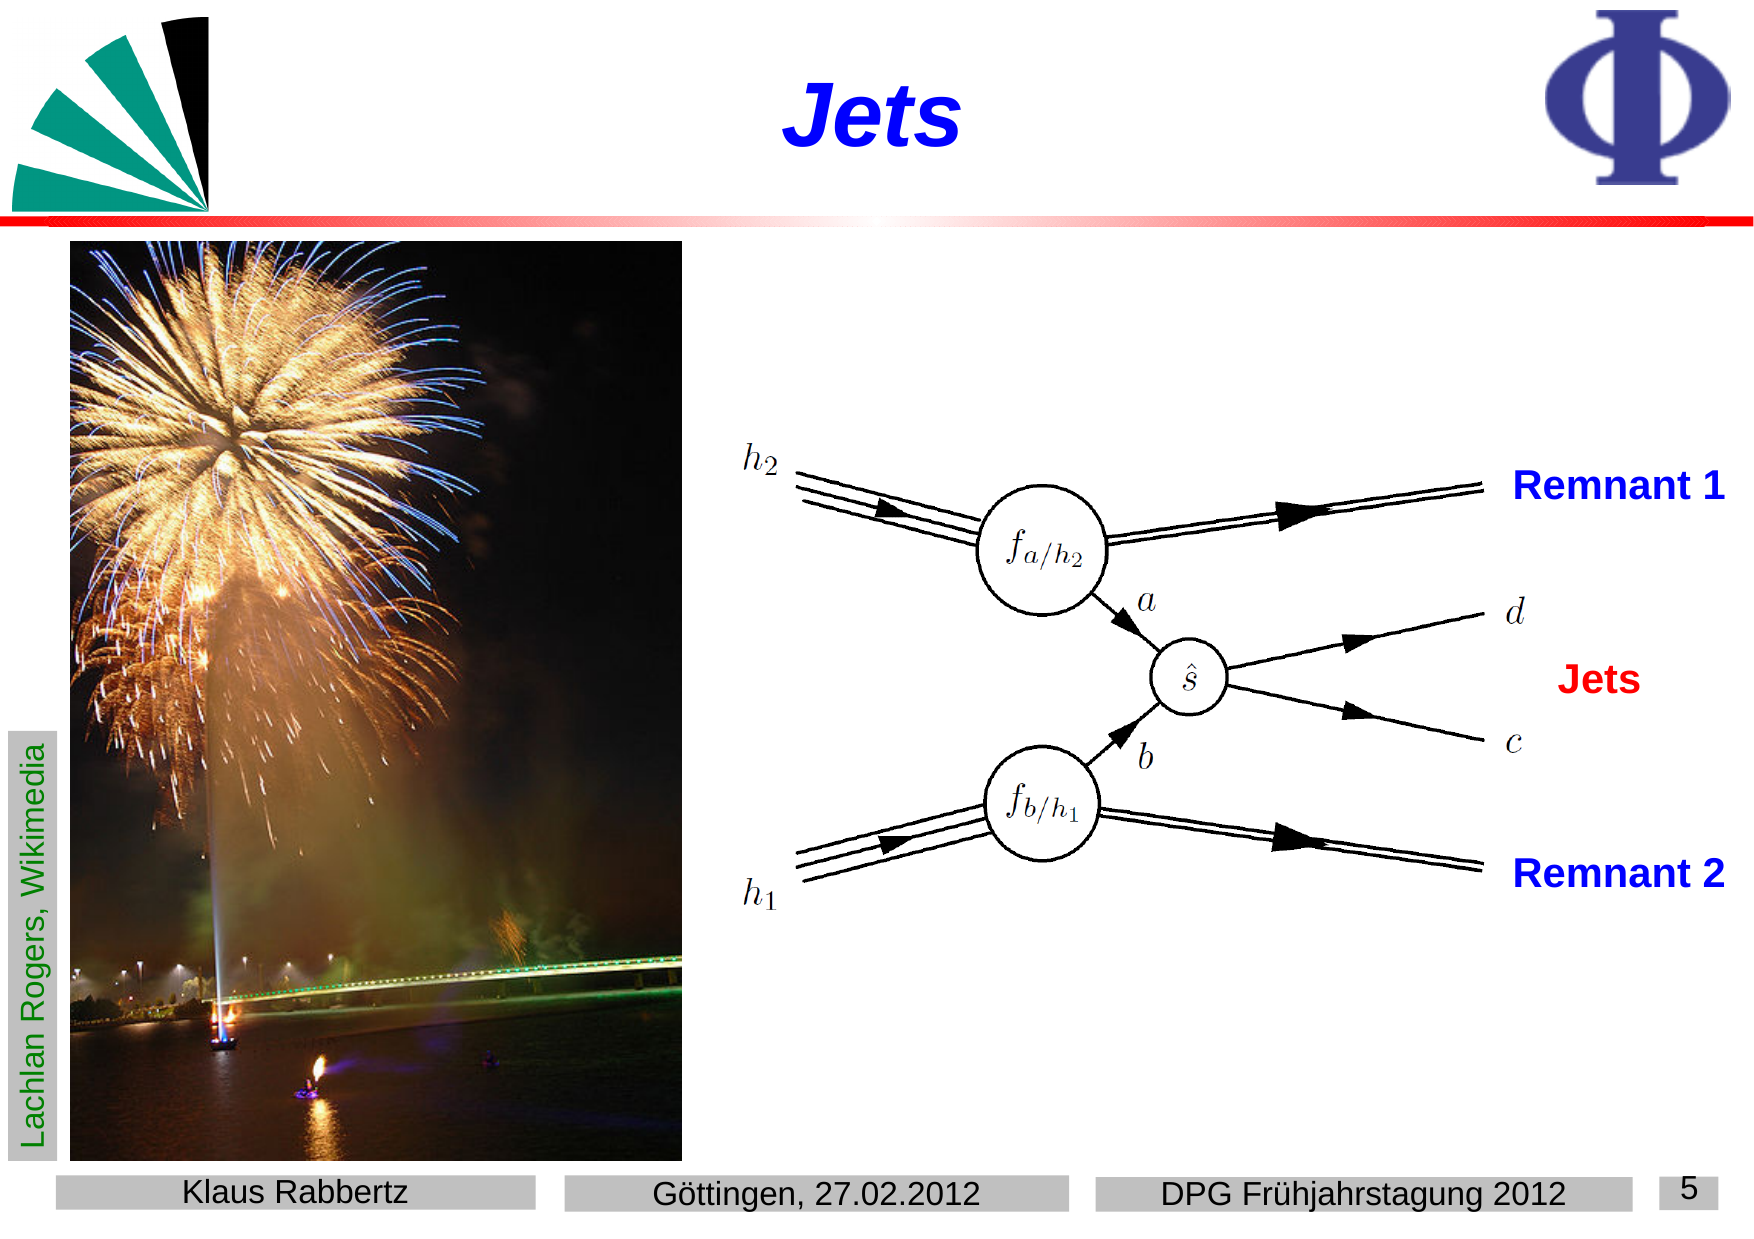

# Jets
Remnant 1
Jets
Remnant 2
Lachlan Rogers, Wikimedia